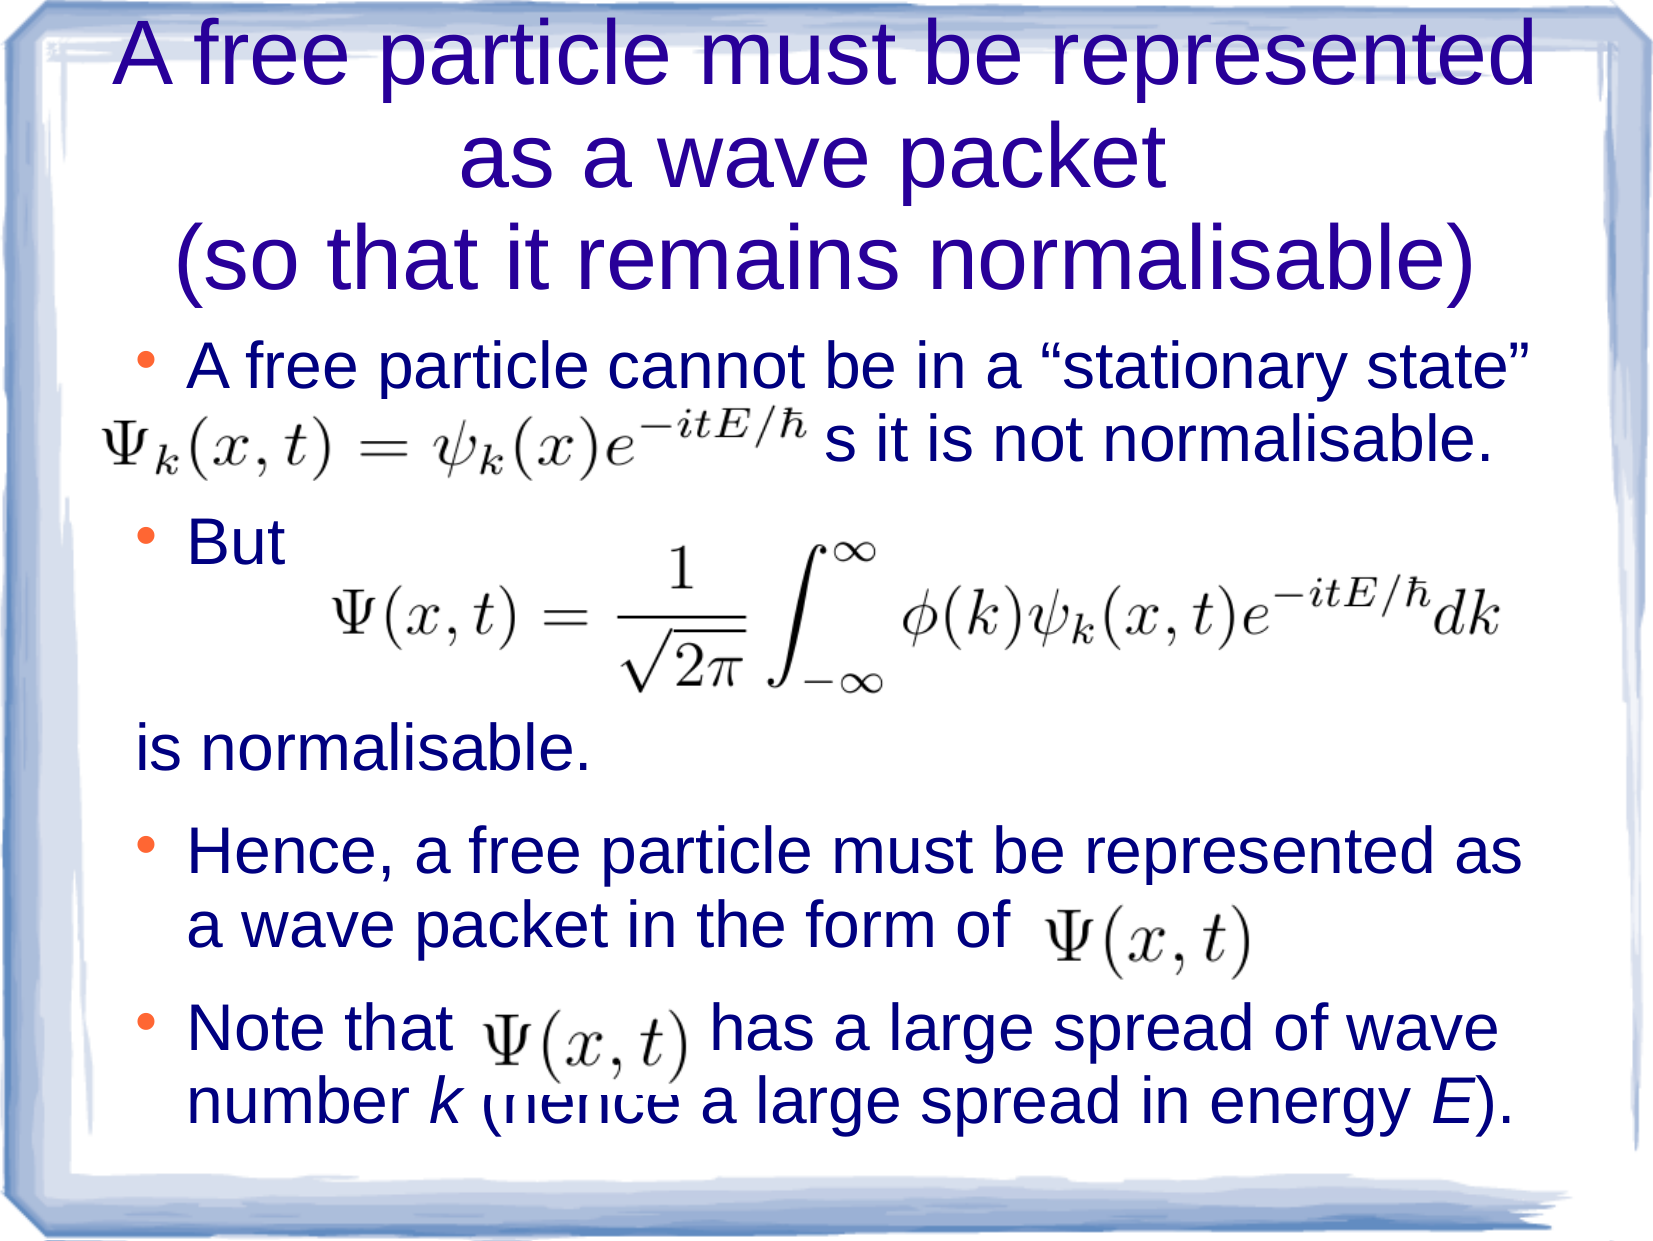

# A free particle must be represented as a wave packet (so that it remains normalisable)
A free particle cannot be in a “stationary state” as it is not normalisable.
But
is normalisable.
Hence, a free particle must be represented as a wave packet in the form of
Note that has a large spread of wave number k (hence a large spread in energy E).